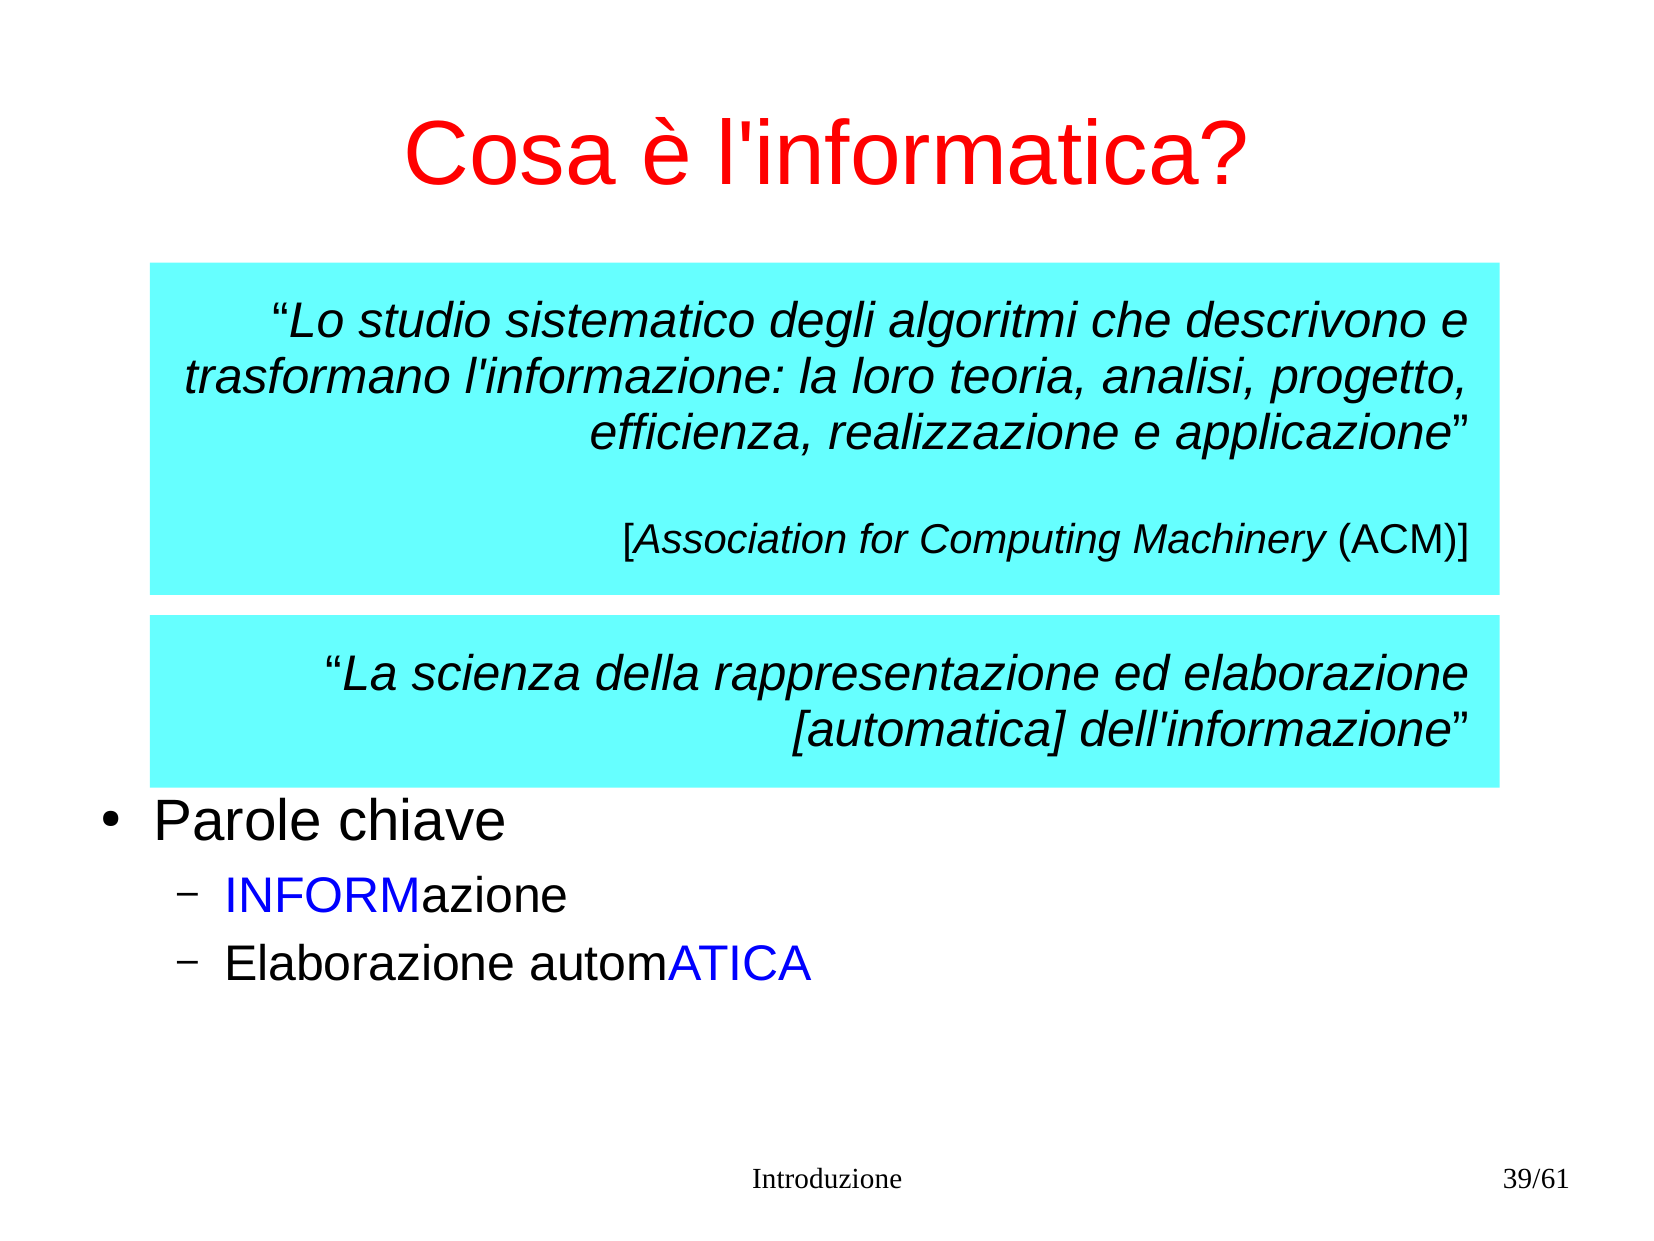

# Cosa è l'informatica?
“Lo studio sistematico degli algoritmi che descrivono e trasformano l'informazione: la loro teoria, analisi, progetto, efficienza, realizzazione e applicazione”
[Association for Computing Machinery (ACM)]
“La scienza della rappresentazione ed elaborazione [automatica] dell'informazione”
Parole chiave
INFORMazione
Elaborazione automATICA
Introduzione
39